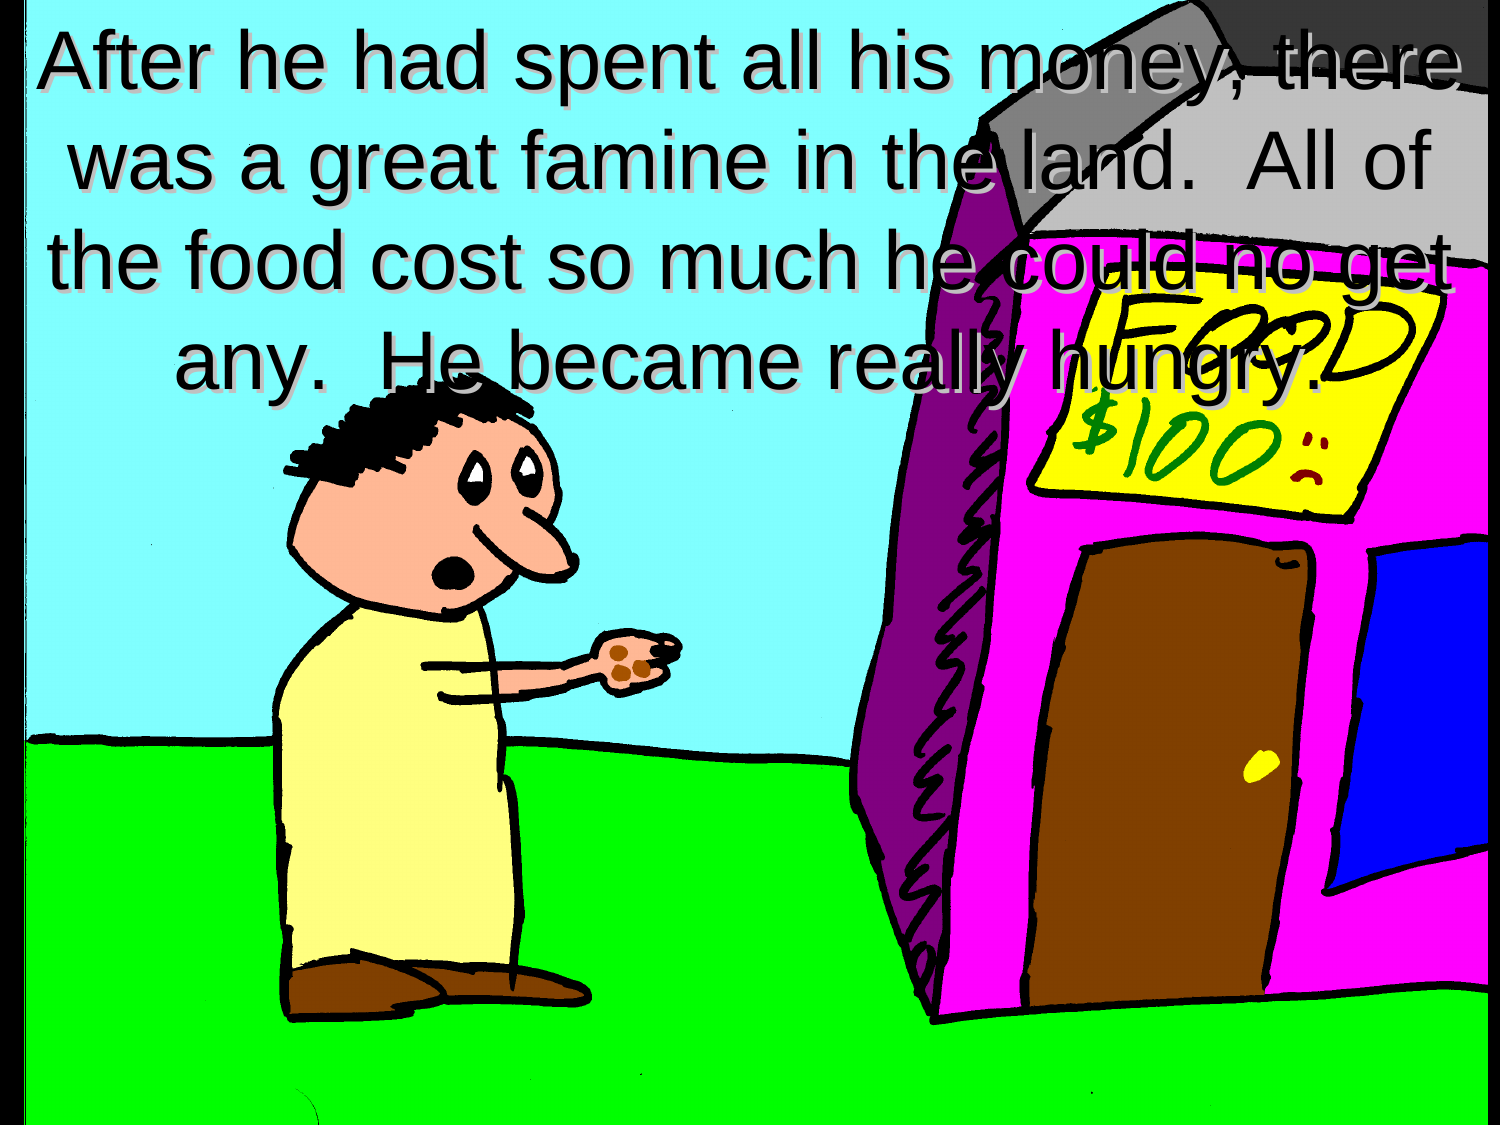

# After he had spent all his money, there was a great famine in the land. All of the food cost so much he could no get any. He became really hungry.